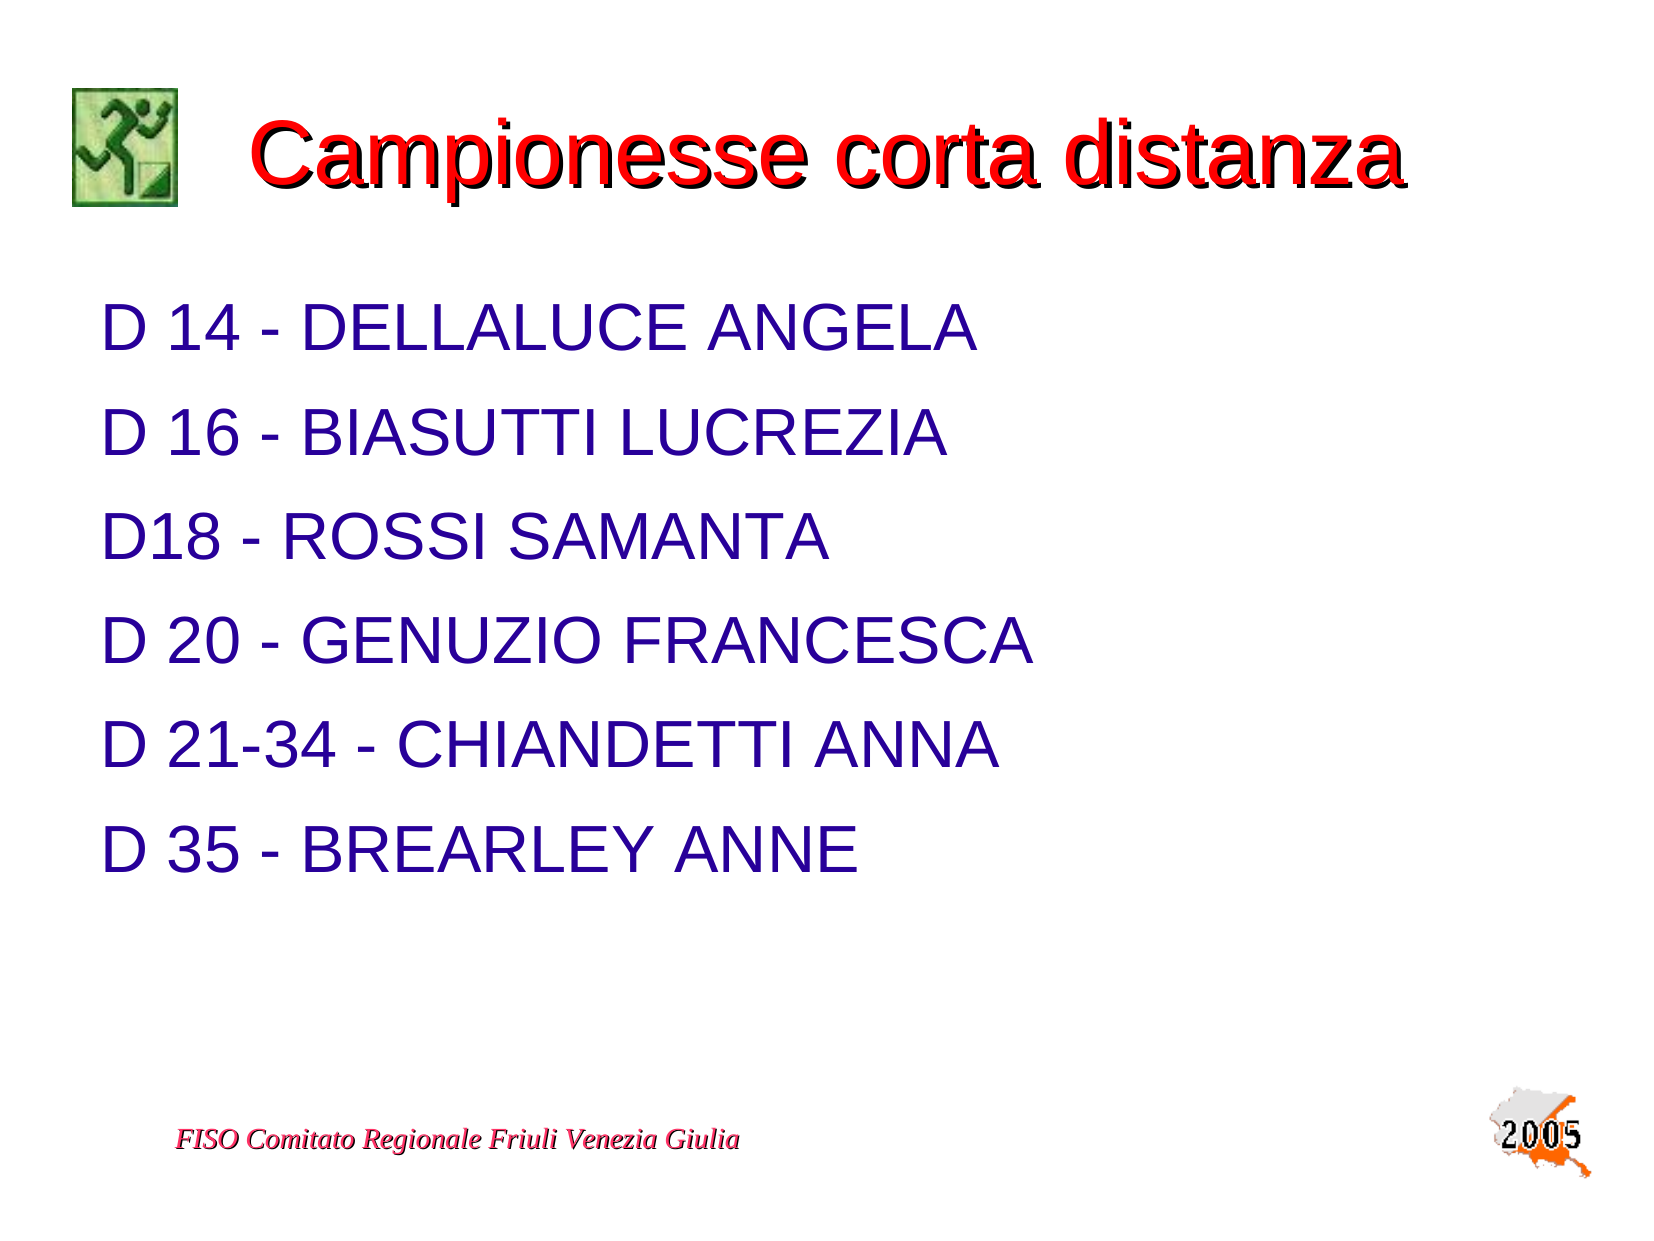

# Campionesse corta distanza
D 14 - DELLALUCE ANGELA
D 16 - BIASUTTI LUCREZIA
D18 - ROSSI SAMANTA
D 20 - GENUZIO FRANCESCA
D 21-34 - CHIANDETTI ANNA
D 35 - BREARLEY ANNE